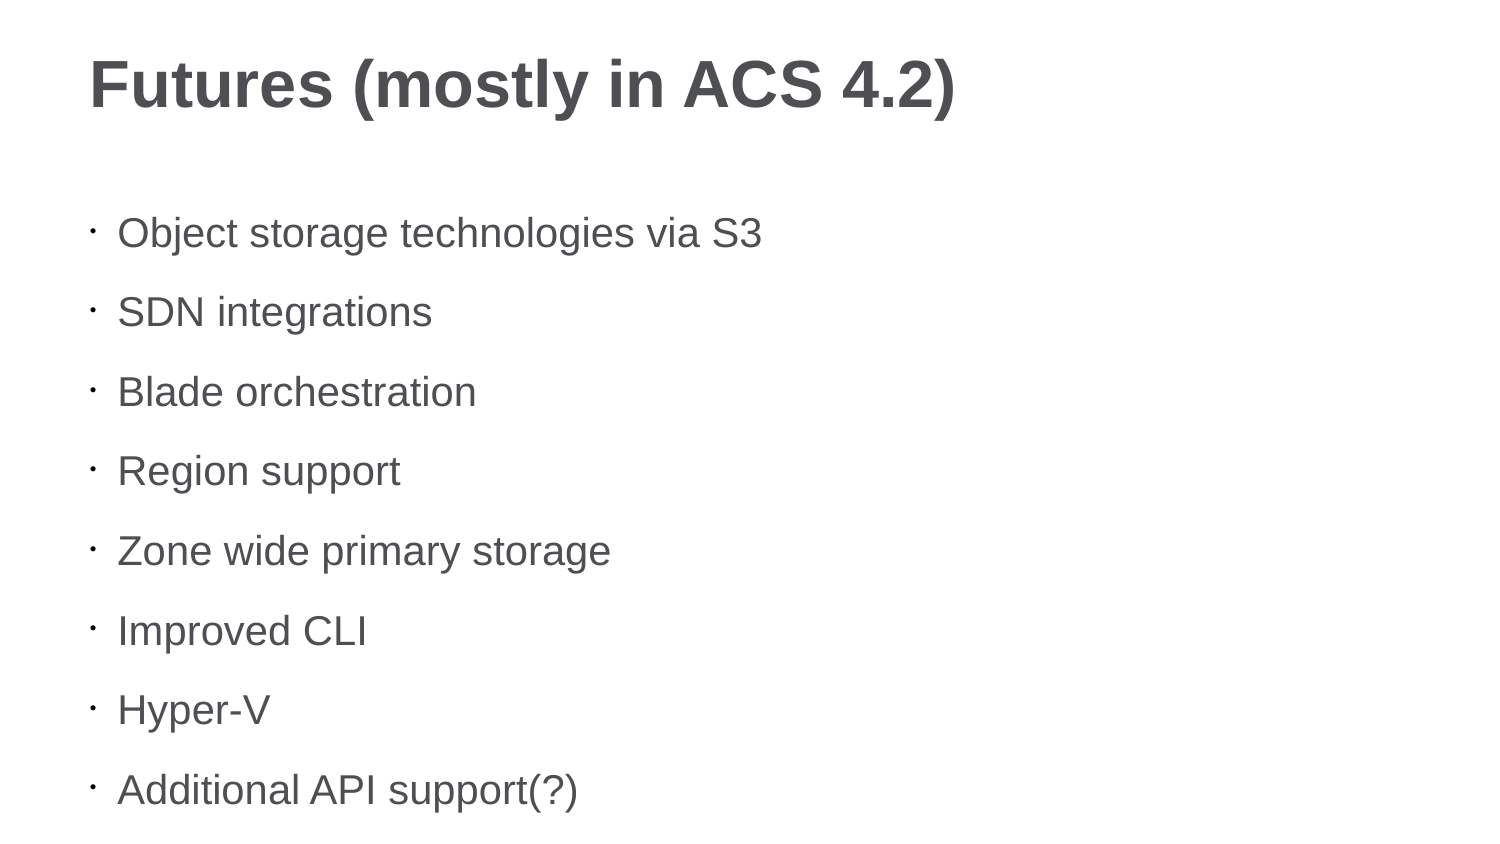

# Futures (mostly in ACS 4.2)
Object storage technologies via S3
SDN integrations
Blade orchestration
Region support
Zone wide primary storage
Improved CLI
Hyper-V
Additional API support(?)